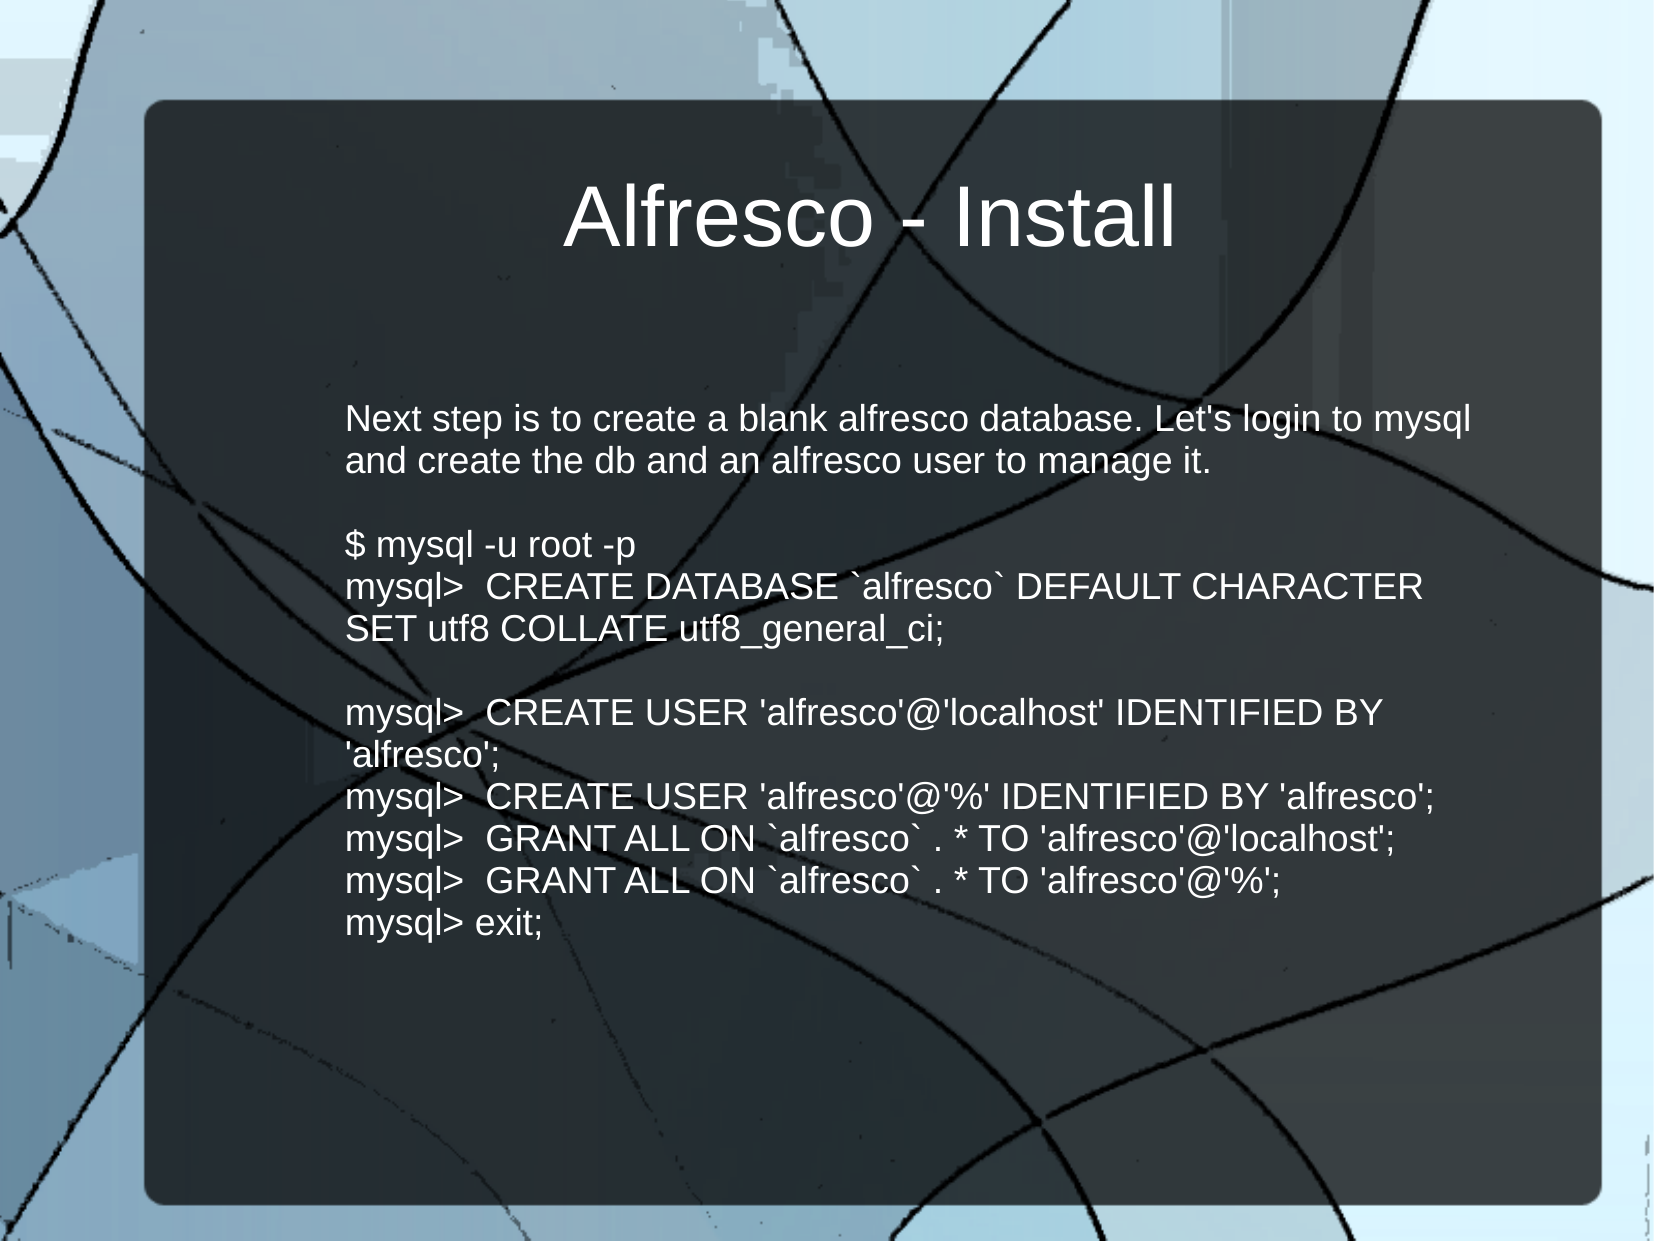

# Alfresco - Install
Next step is to create a blank alfresco database. Let's login to mysql and create the db and an alfresco user to manage it.
$ mysql -u root -p
mysql> CREATE DATABASE `alfresco` DEFAULT CHARACTER SET utf8 COLLATE utf8_general_ci;
mysql> CREATE USER 'alfresco'@'localhost' IDENTIFIED BY 'alfresco';
mysql> CREATE USER 'alfresco'@'%' IDENTIFIED BY 'alfresco';
mysql> GRANT ALL ON `alfresco` . * TO 'alfresco'@'localhost';
mysql> GRANT ALL ON `alfresco` . * TO 'alfresco'@'%';
mysql> exit;